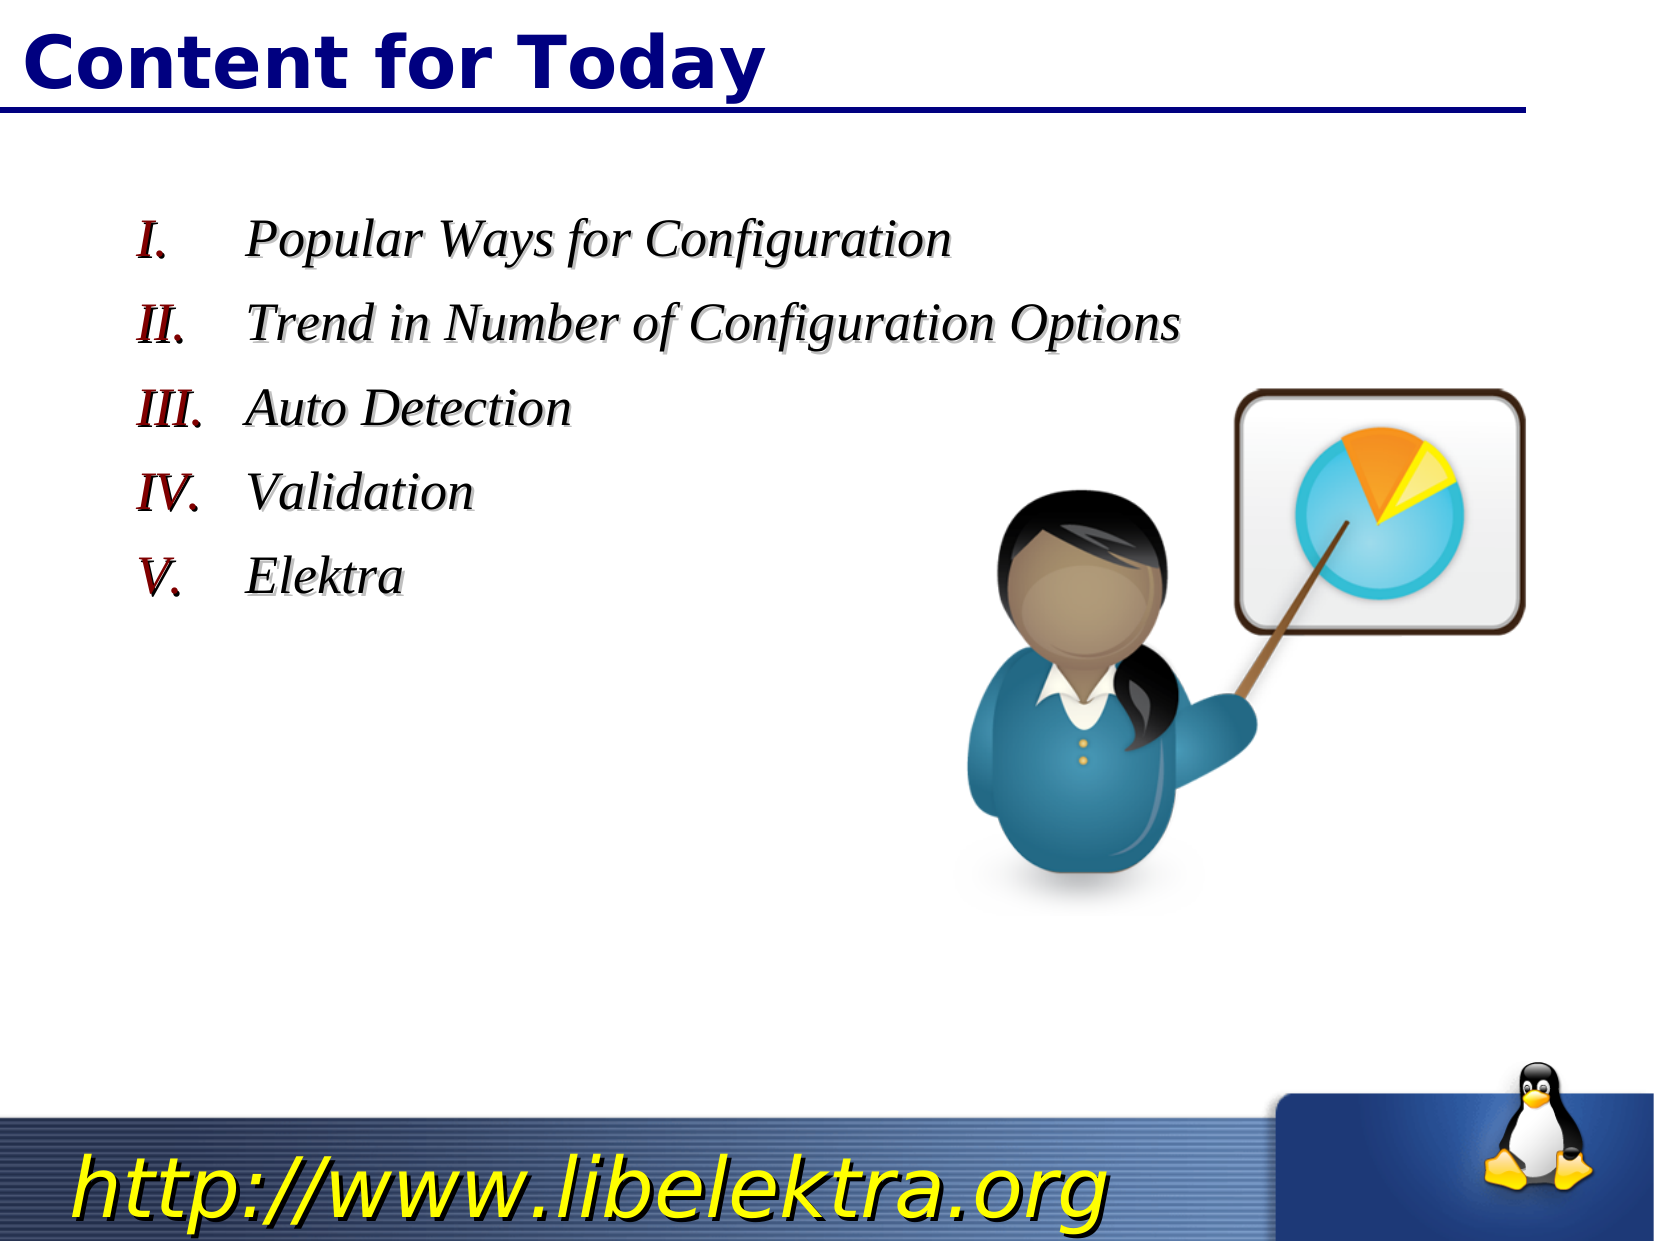

Content for Today
# Popular Ways for Configuration
Trend in Number of Configuration Options
Auto Detection
Validation
Elektra